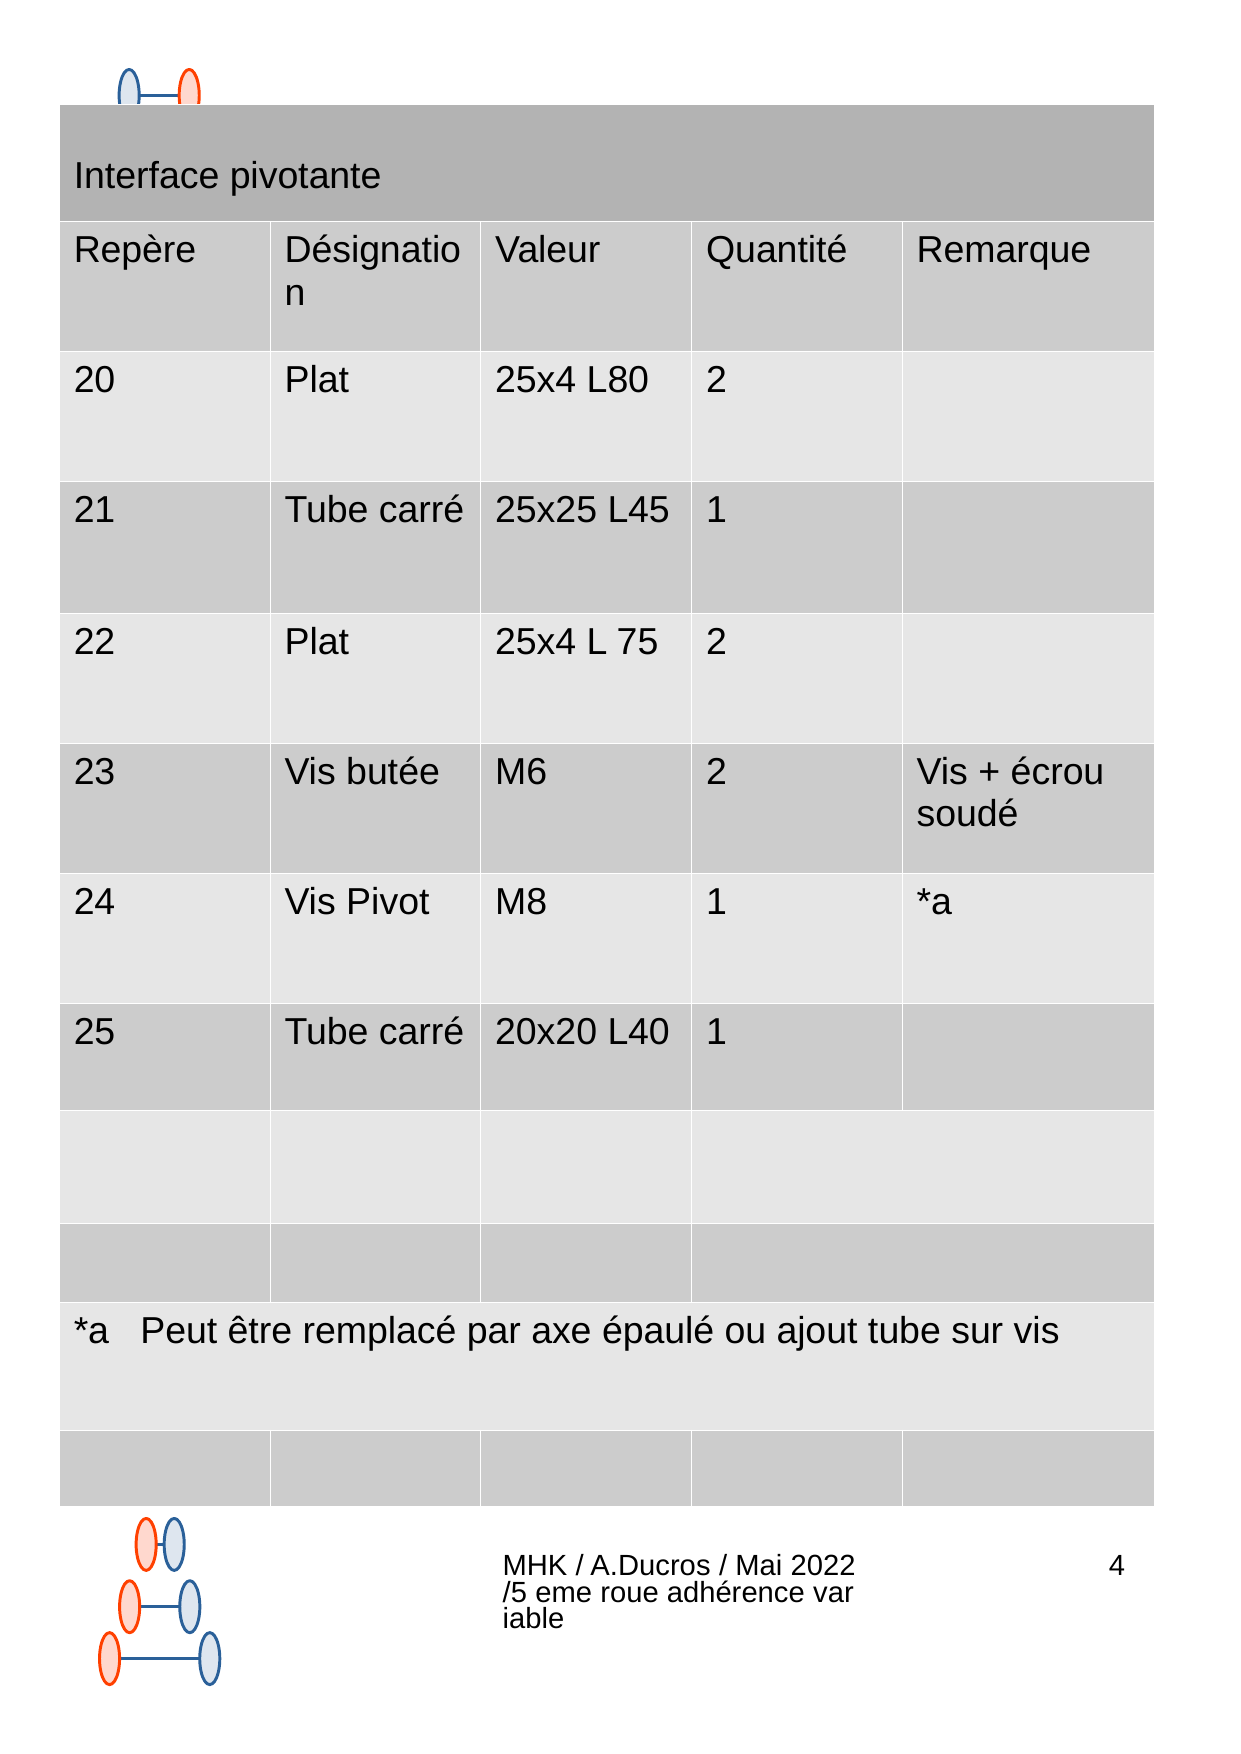

| Interface pivotante | | | | |
| --- | --- | --- | --- | --- |
| Repère | Désignation | Valeur | Quantité | Remarque |
| 20 | Plat | 25x4 L80 | 2 | |
| 21 | Tube carré | 25x25 L45 | 1 | |
| 22 | Plat | 25x4 L 75 | 2 | |
| 23 | Vis butée | M6 | 2 | Vis + écrou soudé |
| 24 | Vis Pivot | M8 | 1 | \*a |
| 25 | Tube carré | 20x20 L40 | 1 | |
| | | | | |
| | | | | |
| \*a Peut être remplacé par axe épaulé ou ajout tube sur vis | | | | |
| | | | | |
MHK / A.Ducros / Mai 2022/5 eme roue adhérence variable
4